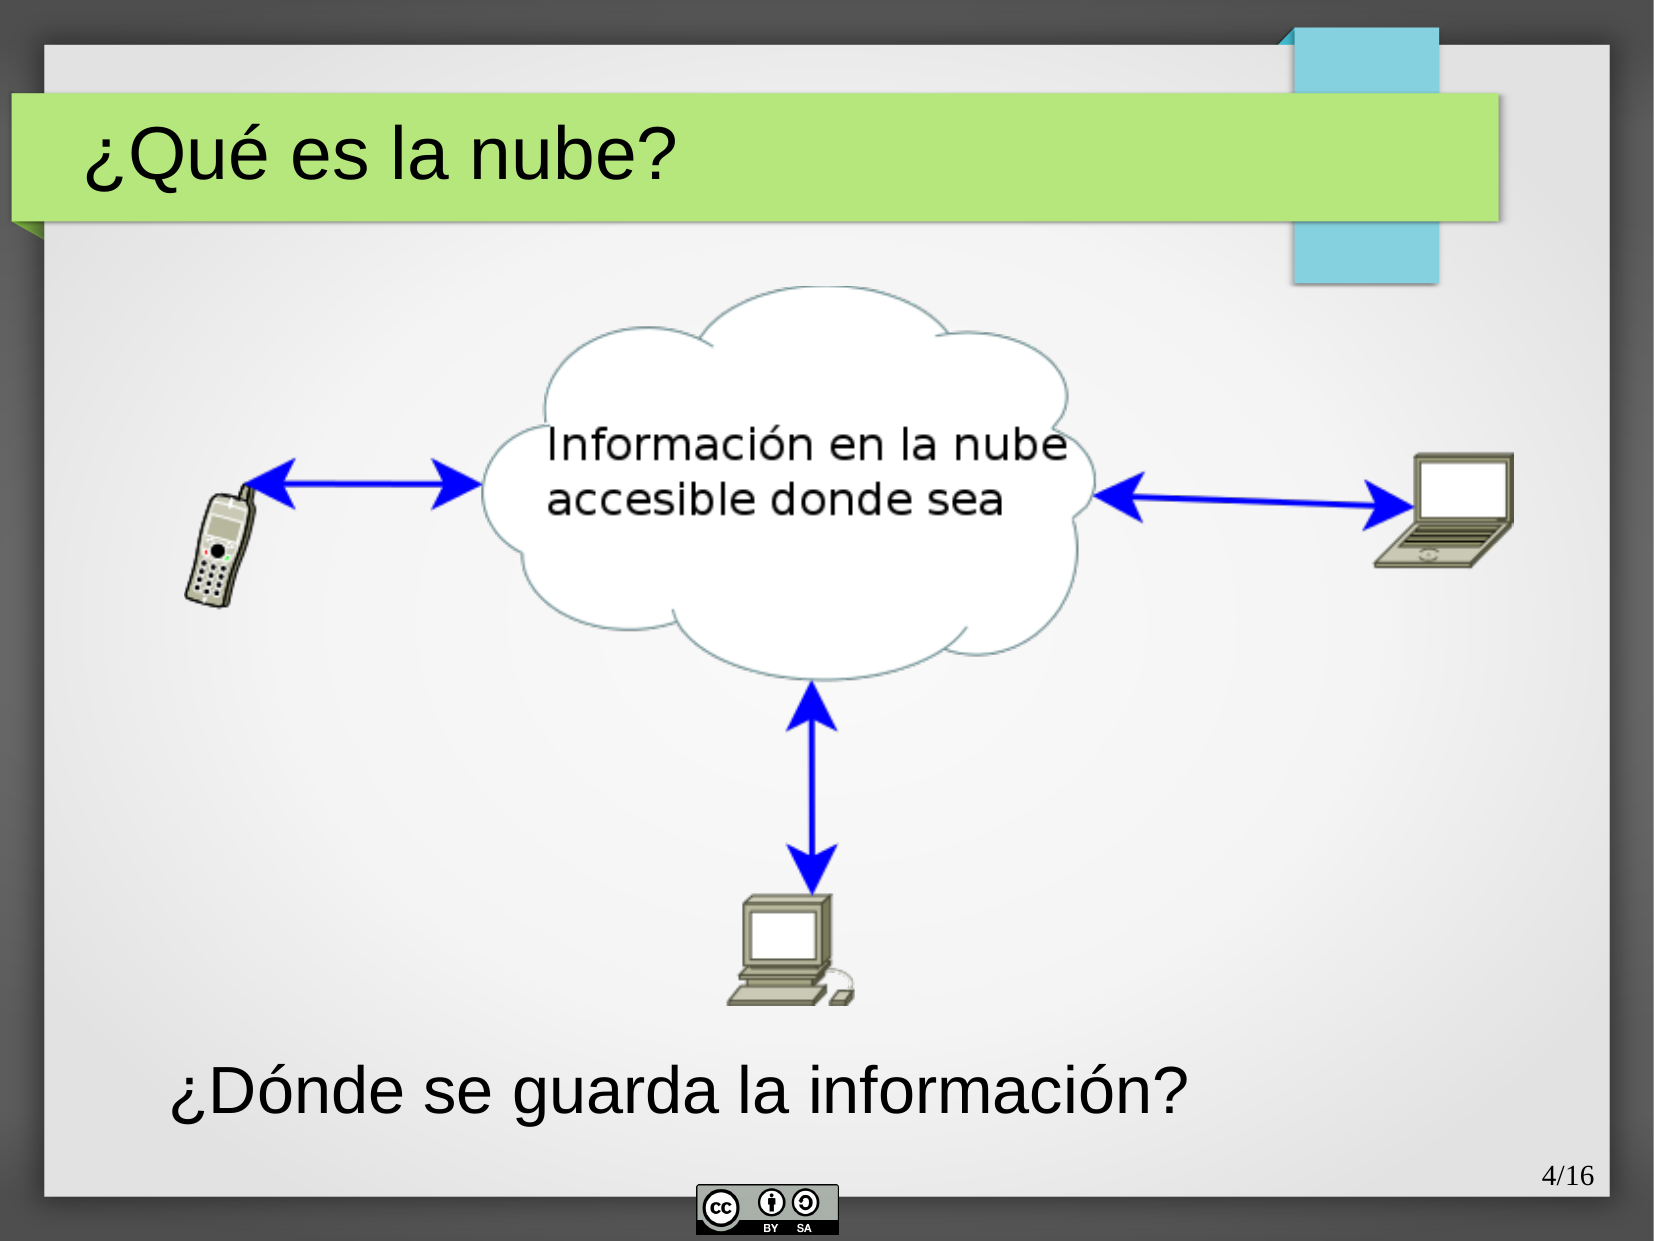

# ¿Qué es la nube?
¿Dónde se guarda la información?
4